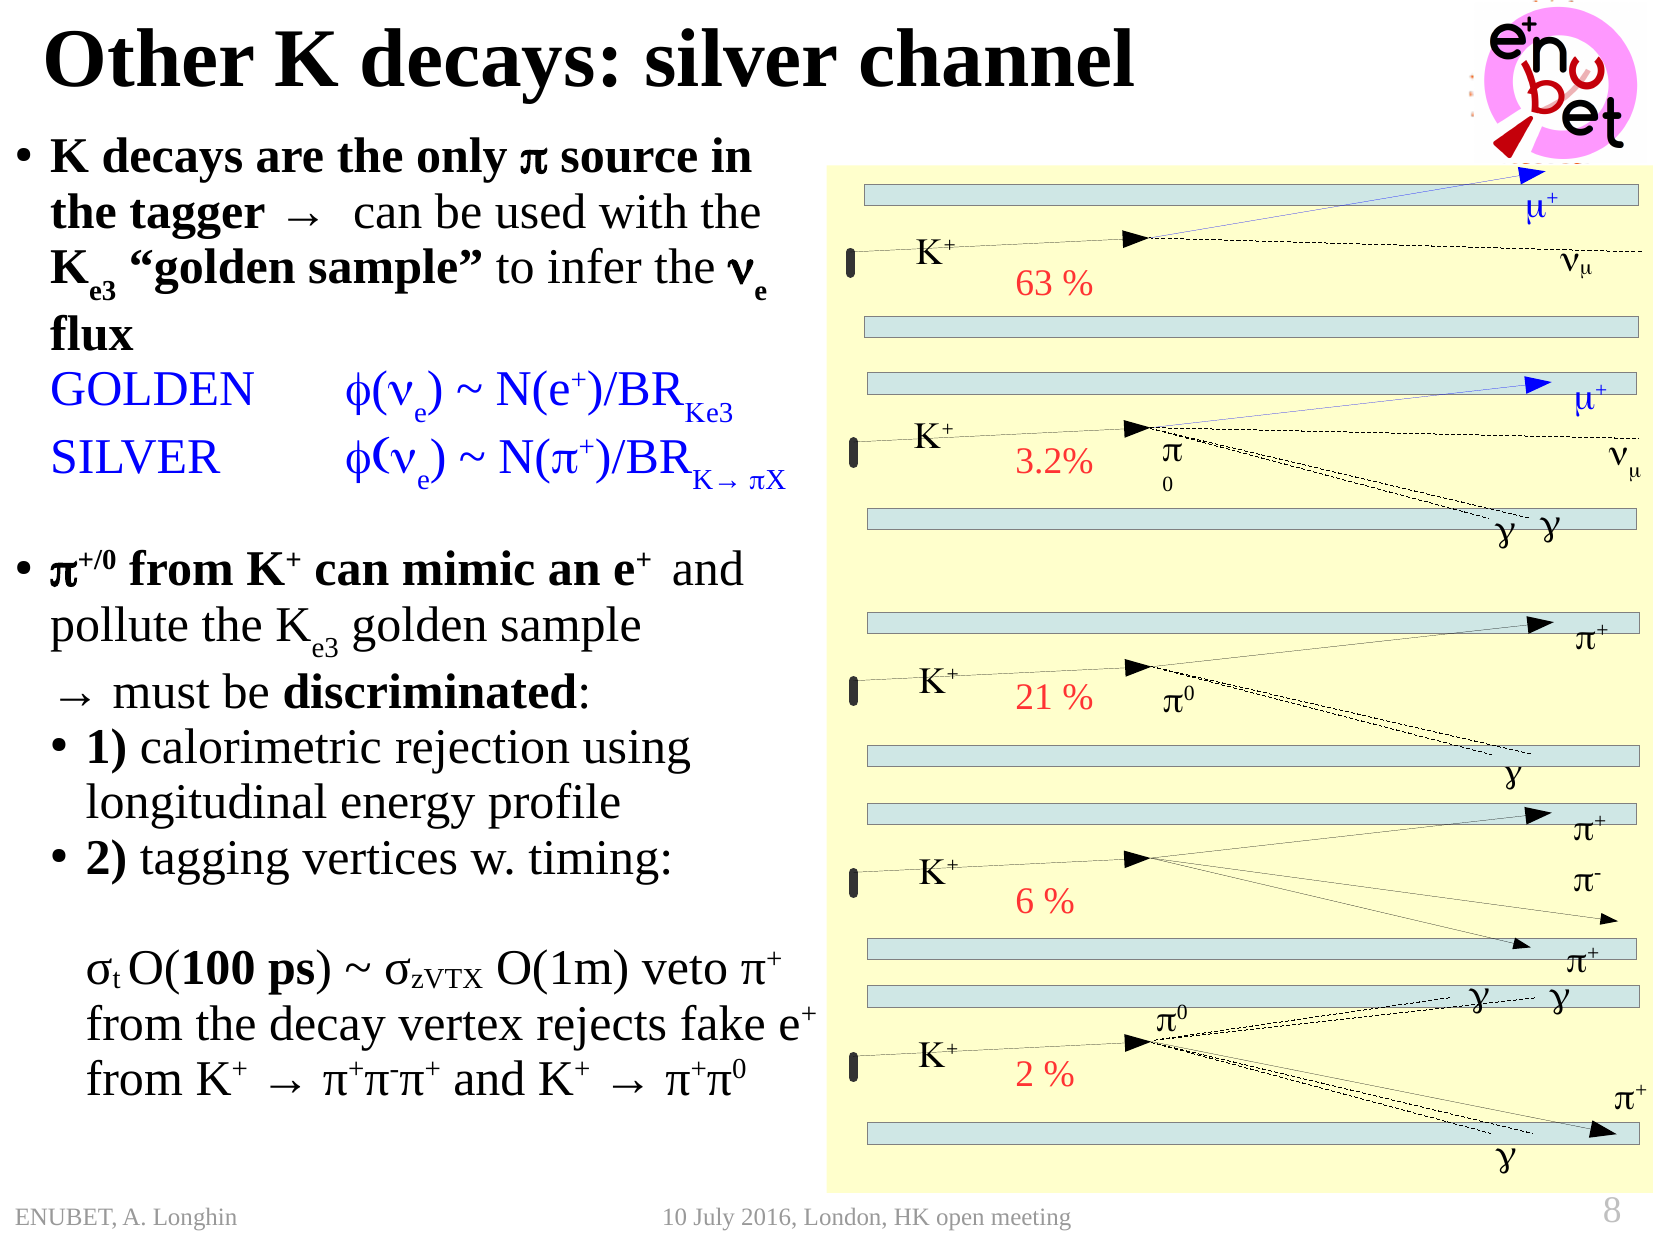

# Other K decays: silver channel
K decays are the only p source in the tagger → can be used with the Ke3 “golden sample” to infer the ne flux
GOLDEN		f(ne) ~ N(e+)/BRKe3
SILVER		f(ne) ~ N(p+)/BRK→ pX
p+/0 from K+ can mimic an e+ and pollute the Ke3 golden sample
→ must be discriminated:
1) calorimetric rejection using longitudinal energy profile
2) tagging vertices w. timing:
σt O(100 ps) ~ σzVTX O(1m) veto π+ from the decay vertex rejects fake e+ from K+ → π+π-π+ and K+ → π+π0
m+
K+
nm
63 %
m+
K+
p0
nm
3.2%
g
g
p+
K+
21 %
p0
g
g
p+
K+
p-
6 %
p+
g
g
p0
K+
2 %
p+
g
g